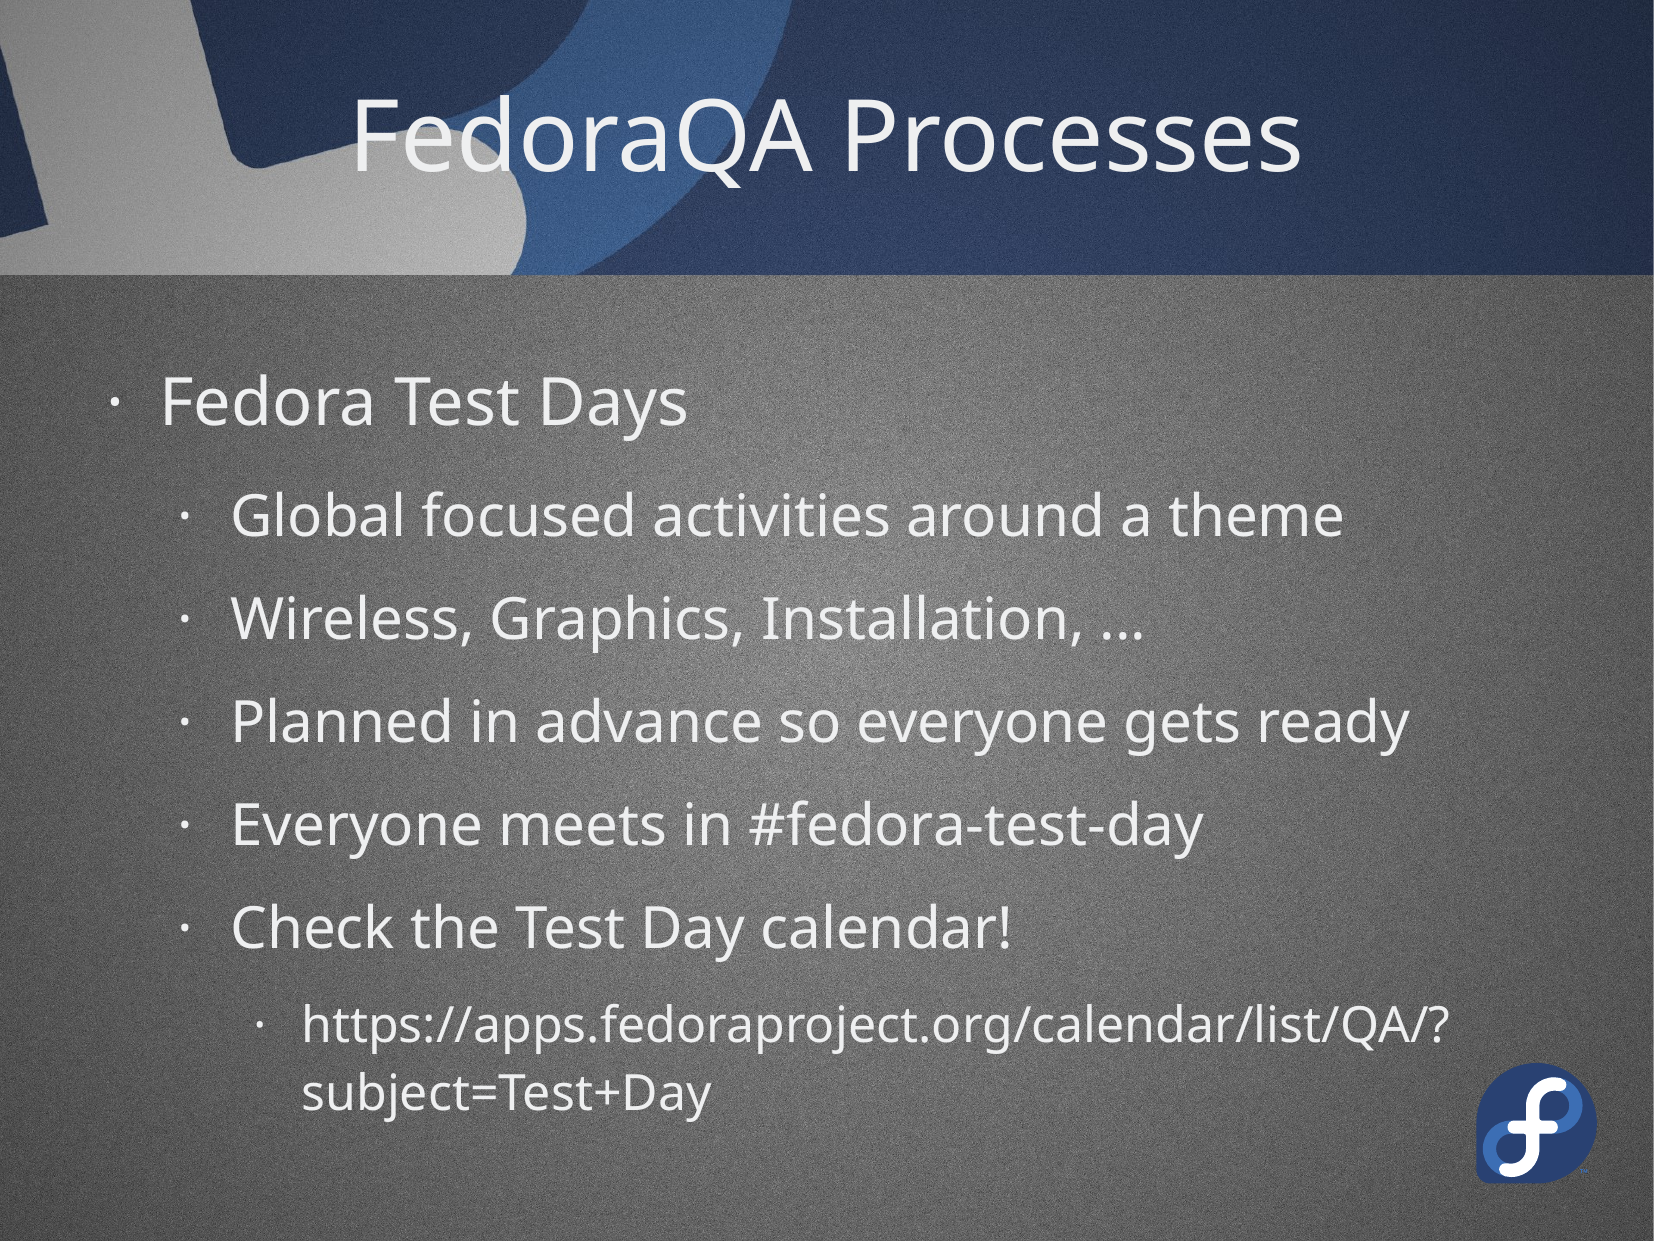

# FedoraQA Processes
Fedora Test Days
Global focused activities around a theme
Wireless, Graphics, Installation, ...
Planned in advance so everyone gets ready
Everyone meets in #fedora-test-day
Check the Test Day calendar!
https://apps.fedoraproject.org/calendar/list/QA/?subject=Test+Day